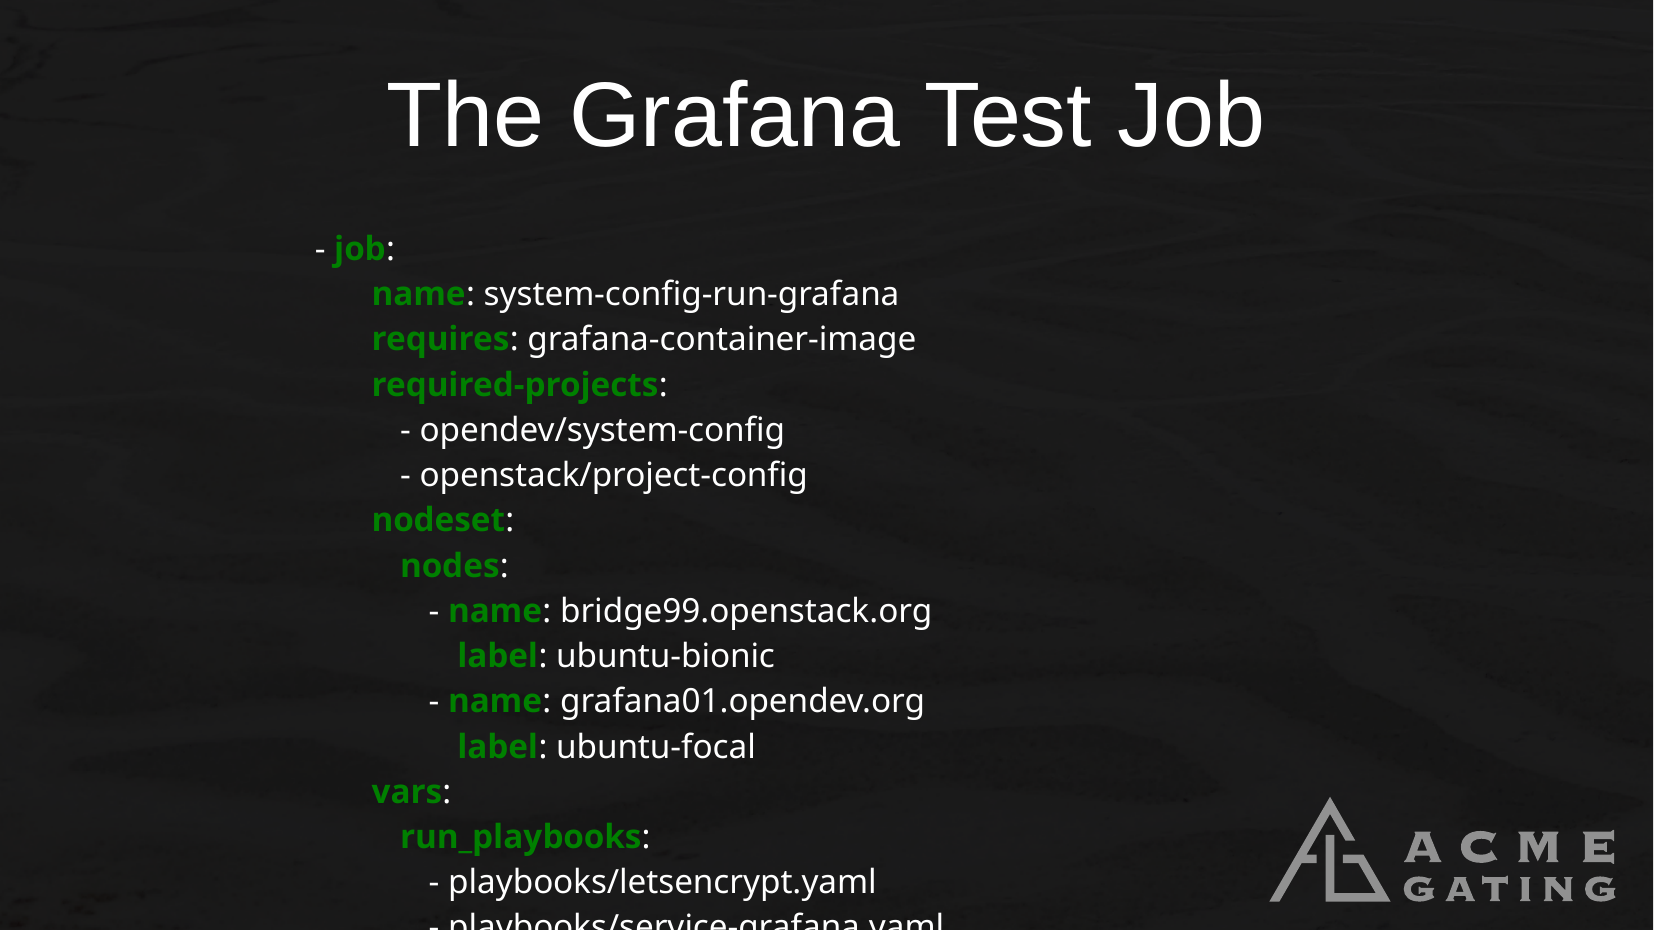

# The Grafana Test Job
- job:
        name: system-config-run-grafana
        requires: grafana-container-image
        required-projects:
            - opendev/system-config
            - openstack/project-config
        nodeset:
            nodes:
                - name: bridge99.openstack.org
                    label: ubuntu-bionic
                - name: grafana01.opendev.org
                    label: ubuntu-focal
        vars:
            run_playbooks:
                - playbooks/letsencrypt.yaml
                - playbooks/service-grafana.yaml
            run_test_playbook: playbooks/test-grafana.yaml